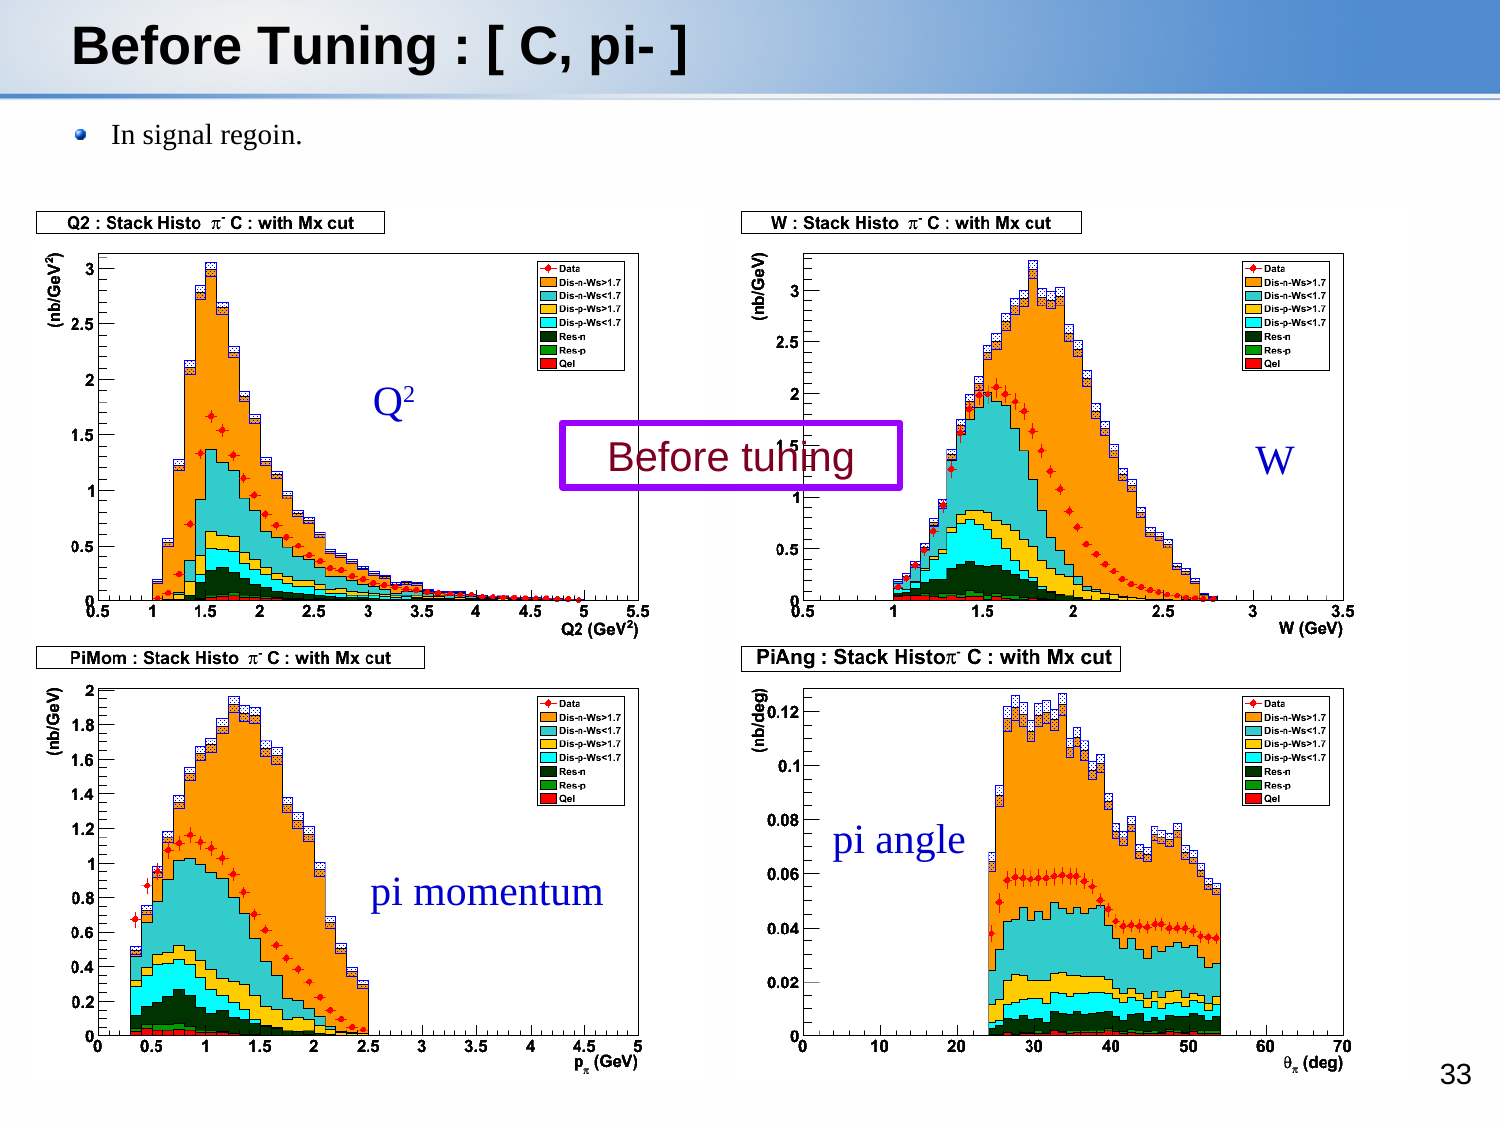

# Before Tuning : [ C, pi- ]
In signal regoin.
Q2
Before tuning
W
pi angle
pi momentum